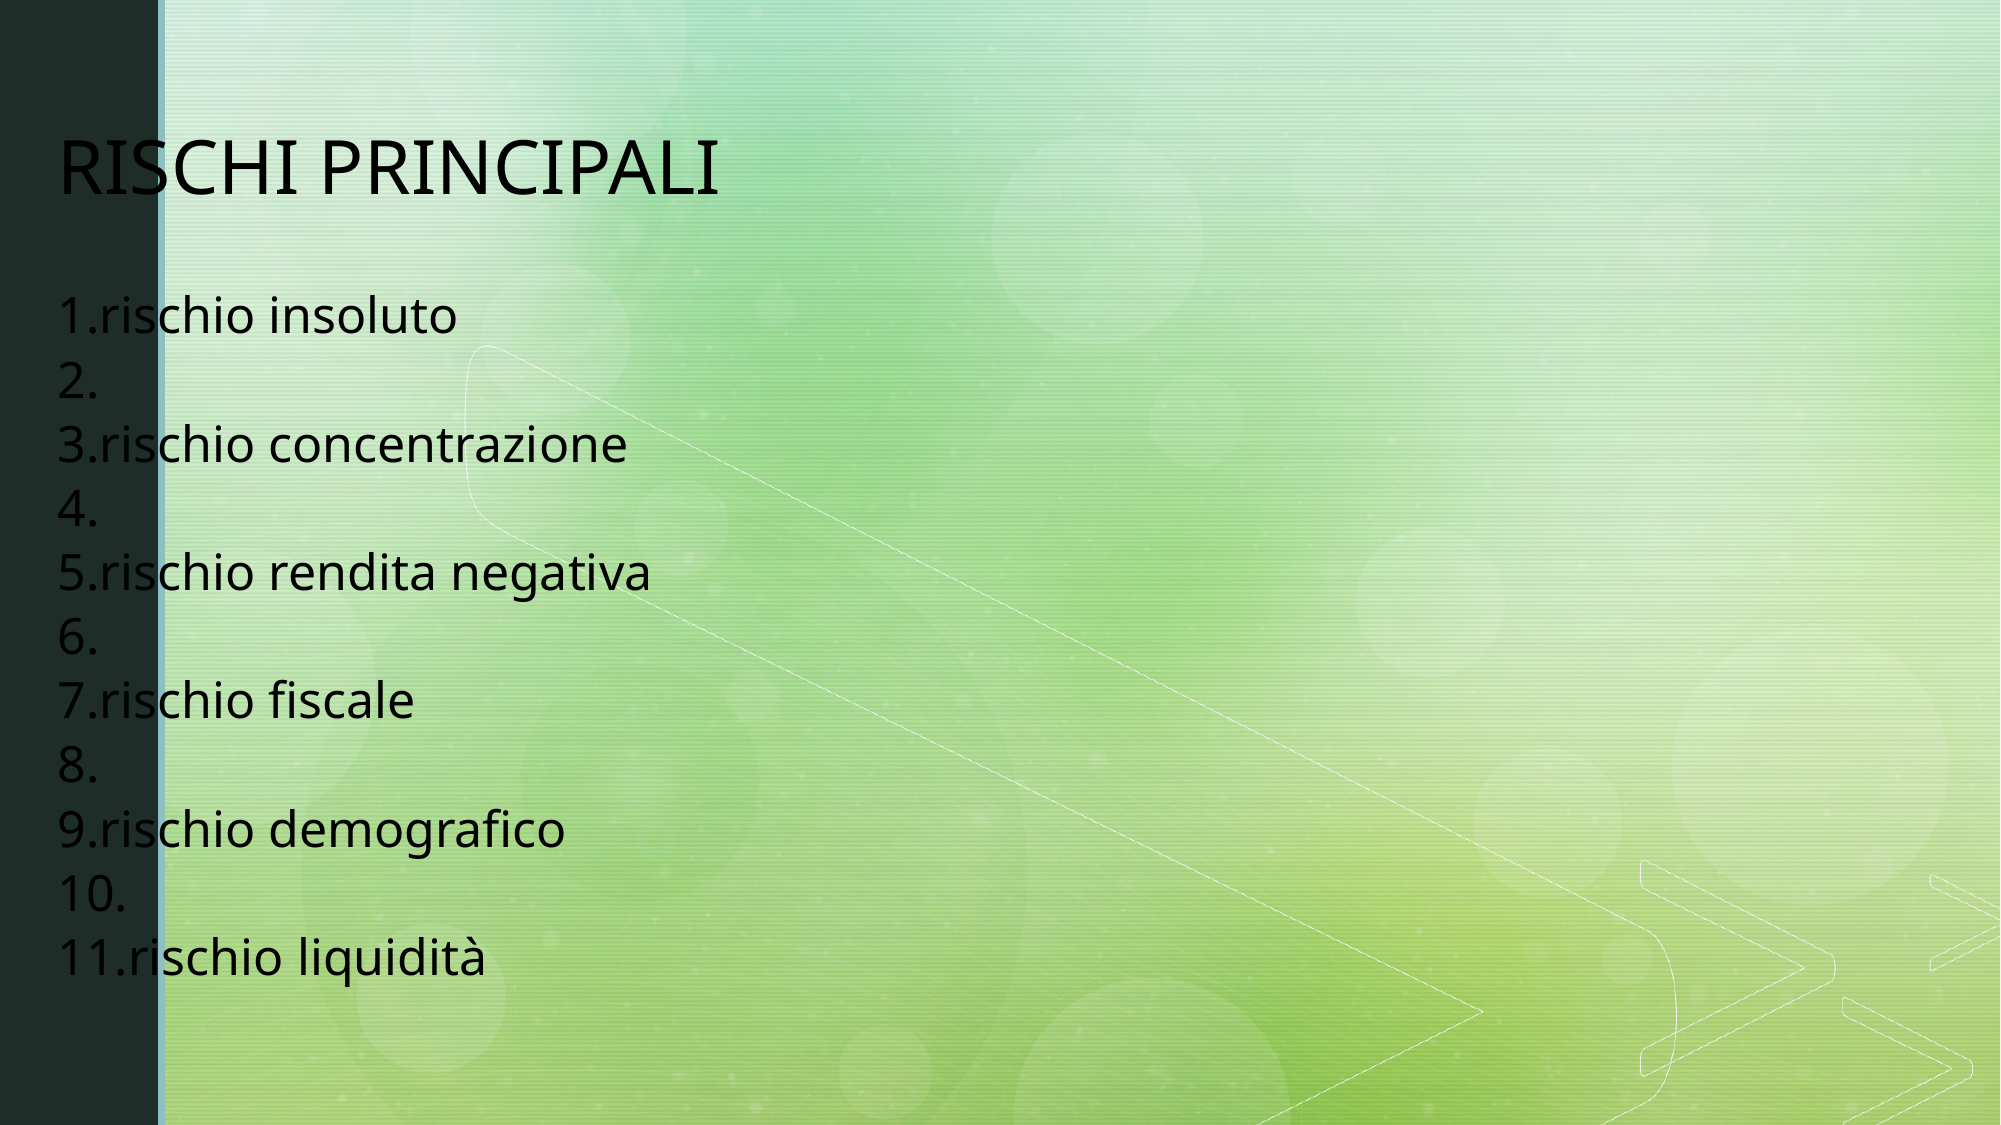

RISCHI PRINCIPALI
rischio insoluto
rischio concentrazione
rischio rendita negativa
rischio fiscale
rischio demografico
rischio liquidità